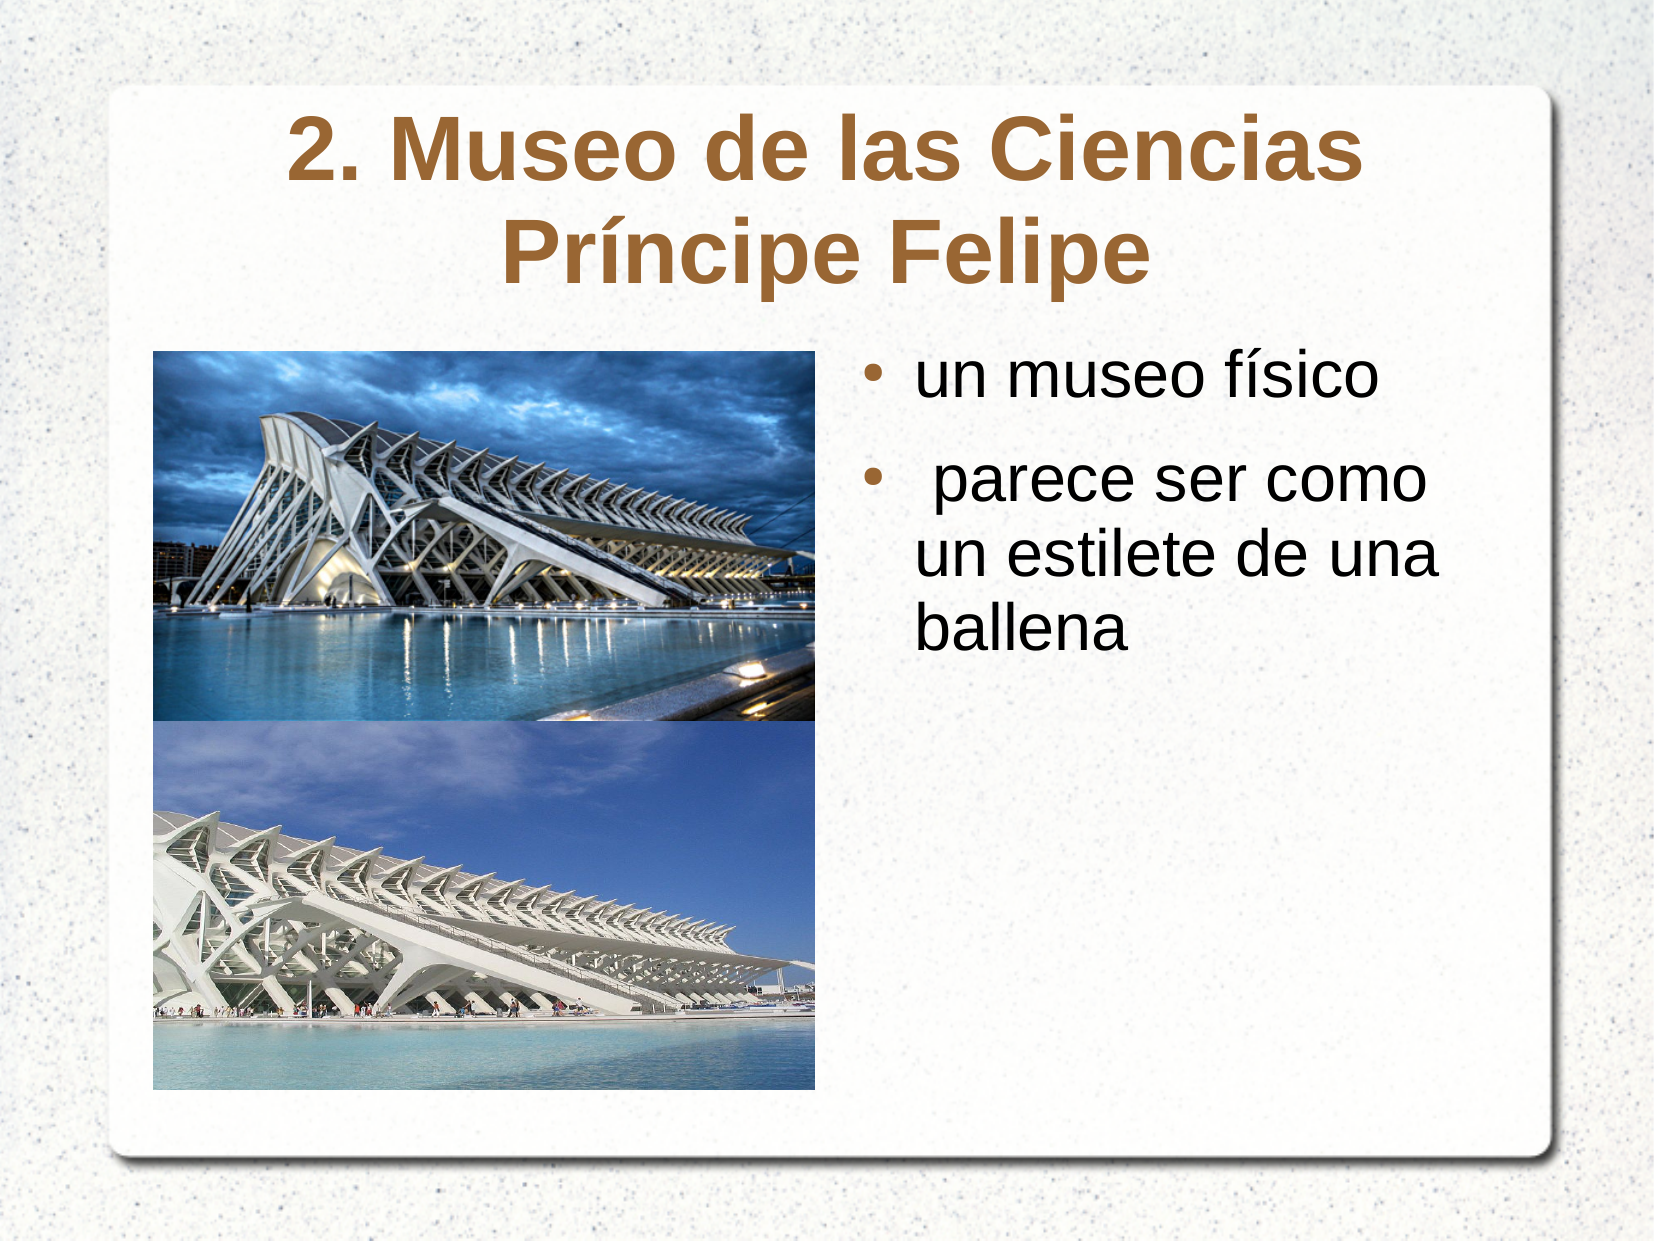

# 2. Museo de las Ciencias Príncipe Felipe
un museo físico
 parece ser como un estilete de una ballena